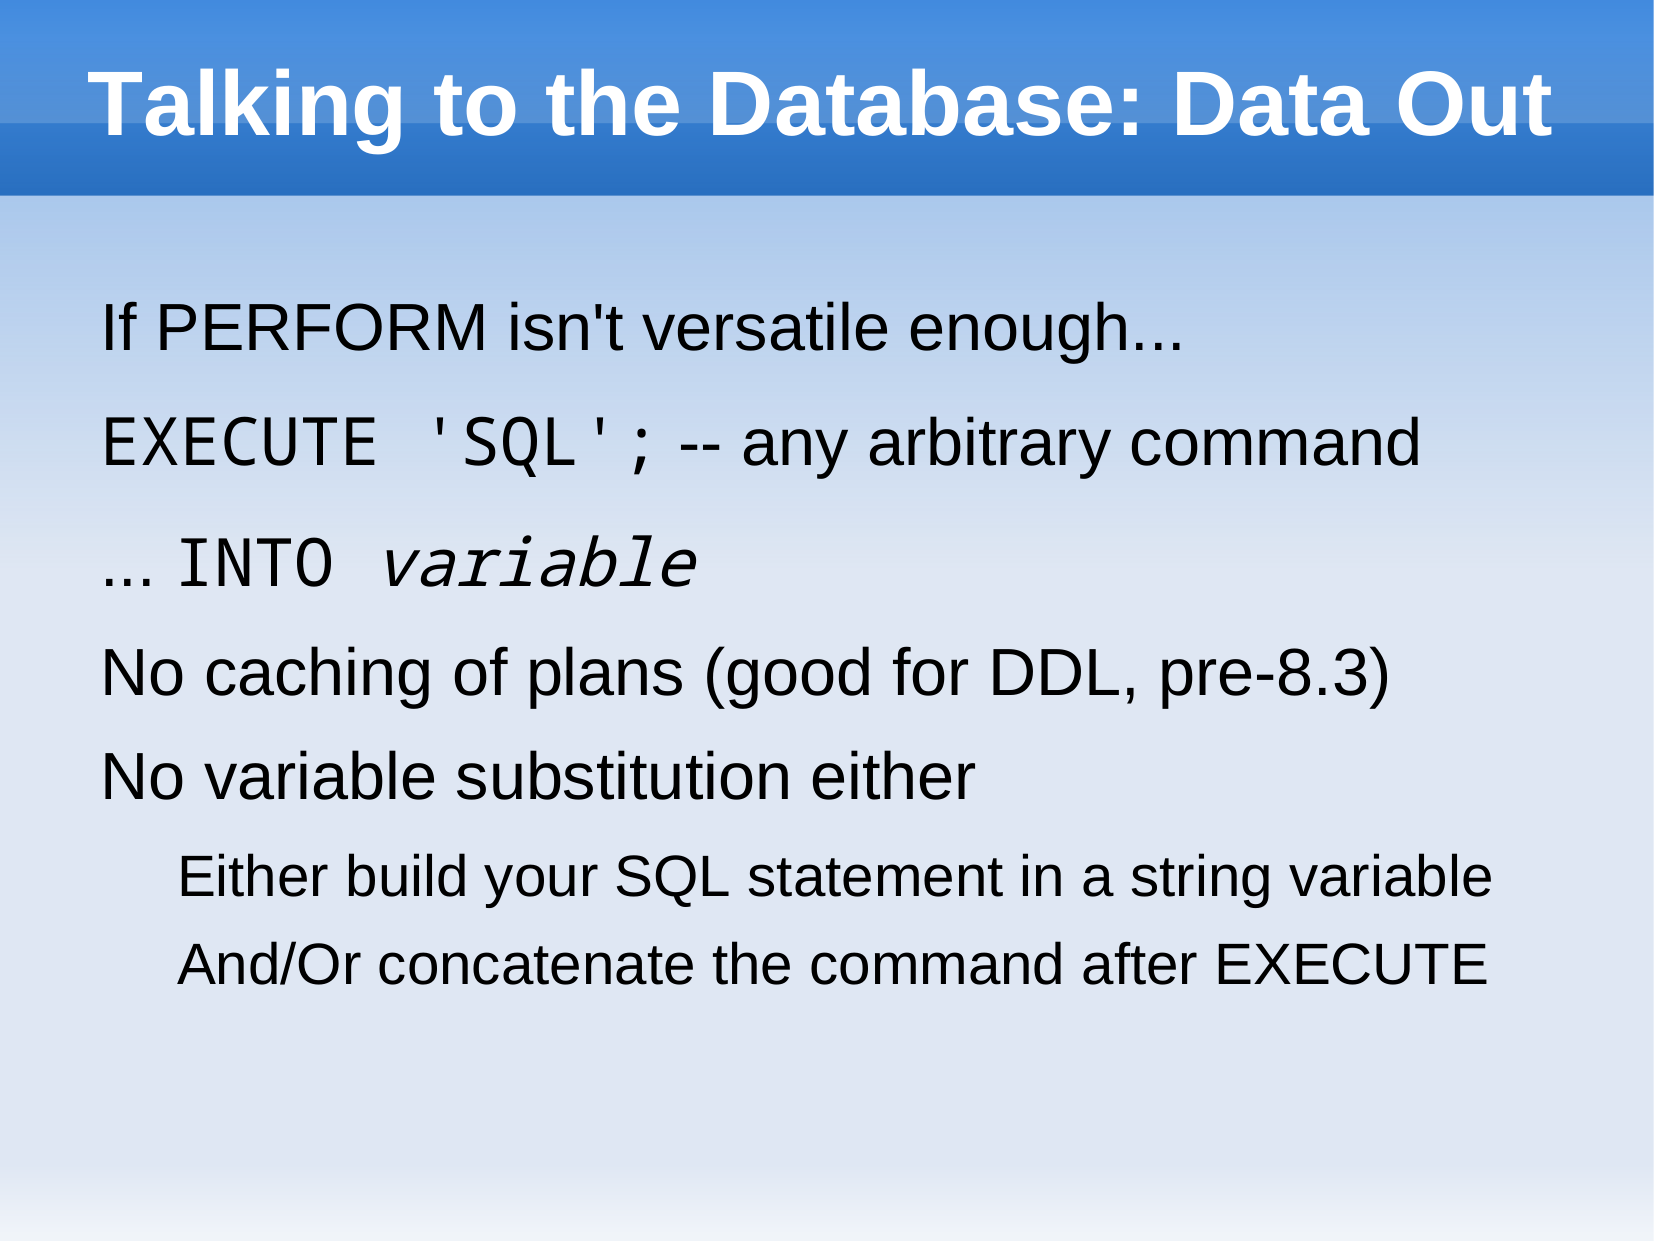

# Talking to the Database: Data Out
If PERFORM isn't versatile enough...
EXECUTE 'SQL'; -- any arbitrary command
... INTO variable
No caching of plans (good for DDL, pre-8.3)
No variable substitution either
Either build your SQL statement in a string variable
And/Or concatenate the command after EXECUTE